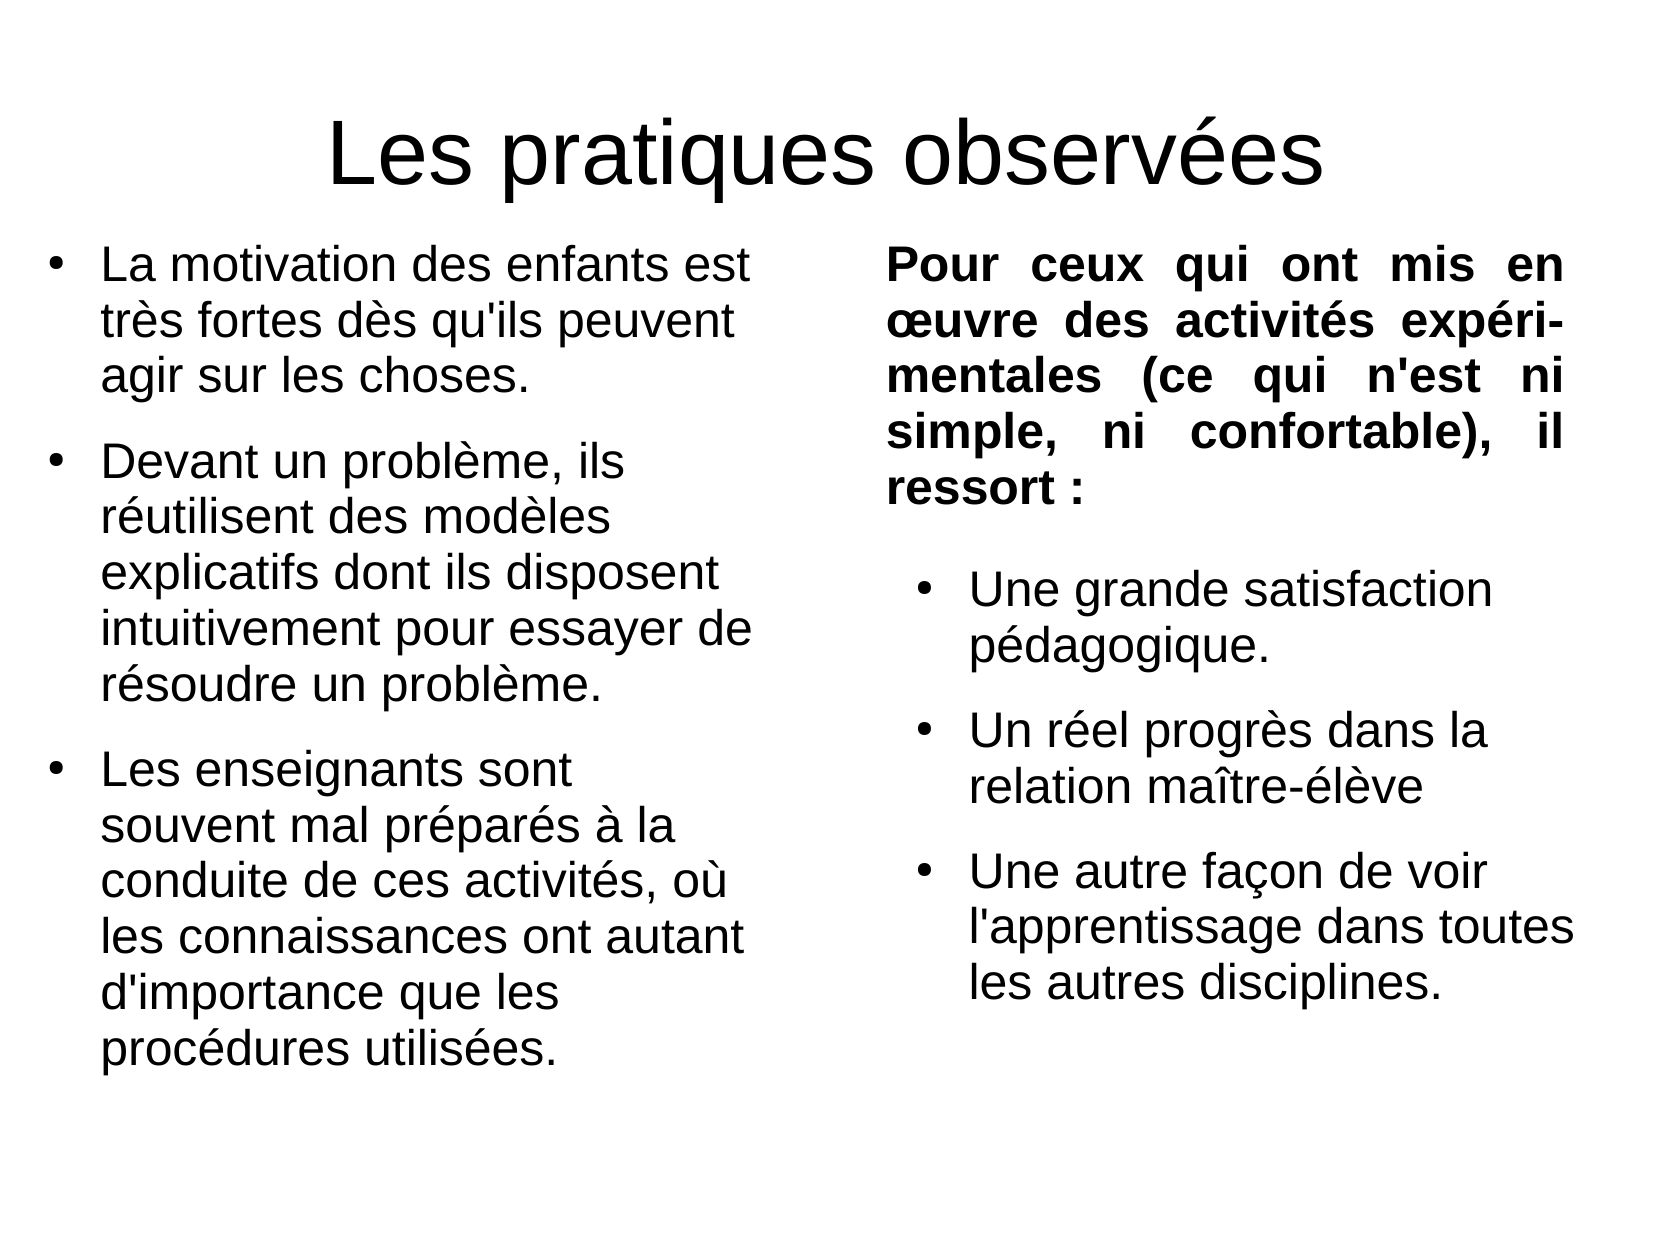

# Les pratiques observées
La motivation des enfants est très fortes dès qu'ils peuvent agir sur les choses.
Devant un problème, ils réutilisent des modèles explicatifs dont ils disposent intuitivement pour essayer de résoudre un problème.
Les enseignants sont souvent mal préparés à la conduite de ces activités, où les connaissances ont autant d'importance que les procédures utilisées.
Pour ceux qui ont mis en œuvre des activités expéri-mentales (ce qui n'est ni simple, ni confortable), il ressort :
Une grande satisfaction pédagogique.
Un réel progrès dans la relation maître-élève
Une autre façon de voir l'apprentissage dans toutes les autres disciplines.